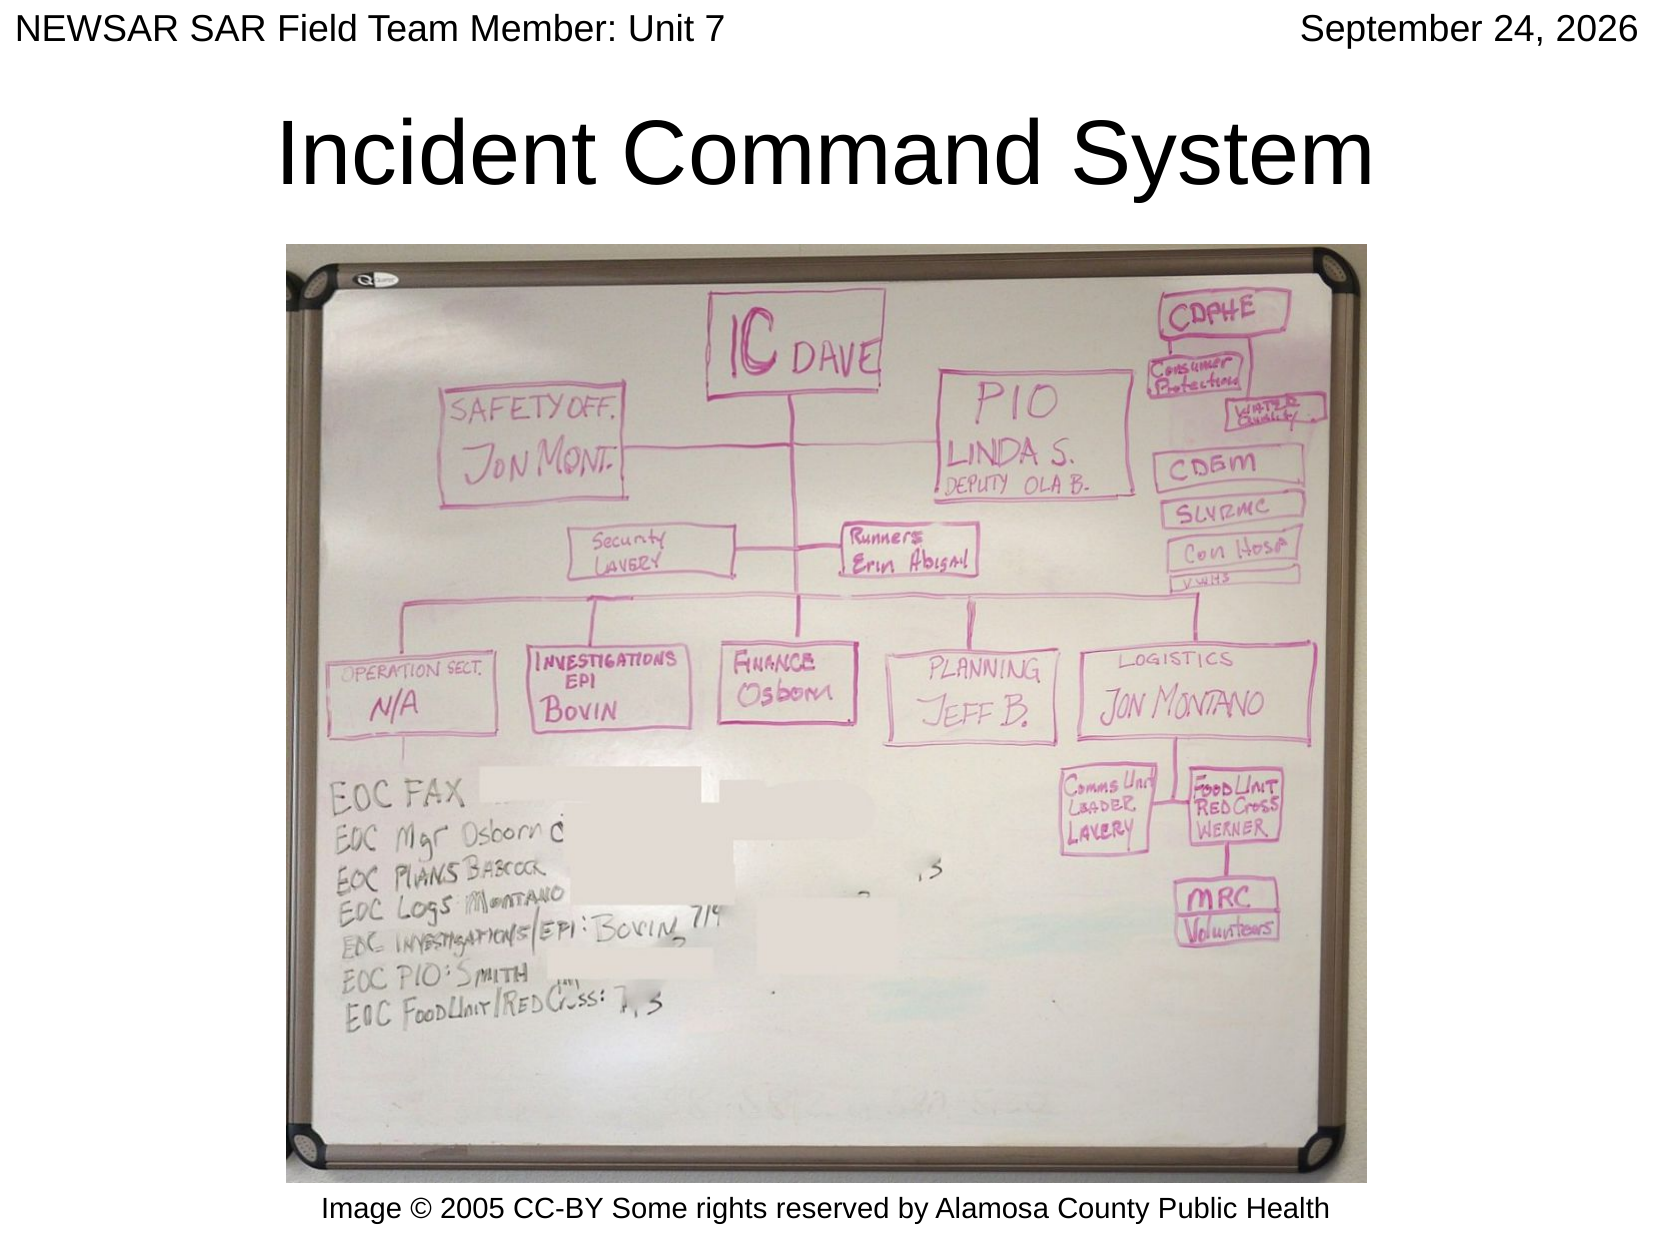

NEWSAR SAR Field Team Member: Unit 7
# Incident Command System
Image © 2005 CC-BY Some rights reserved by Alamosa County Public Health